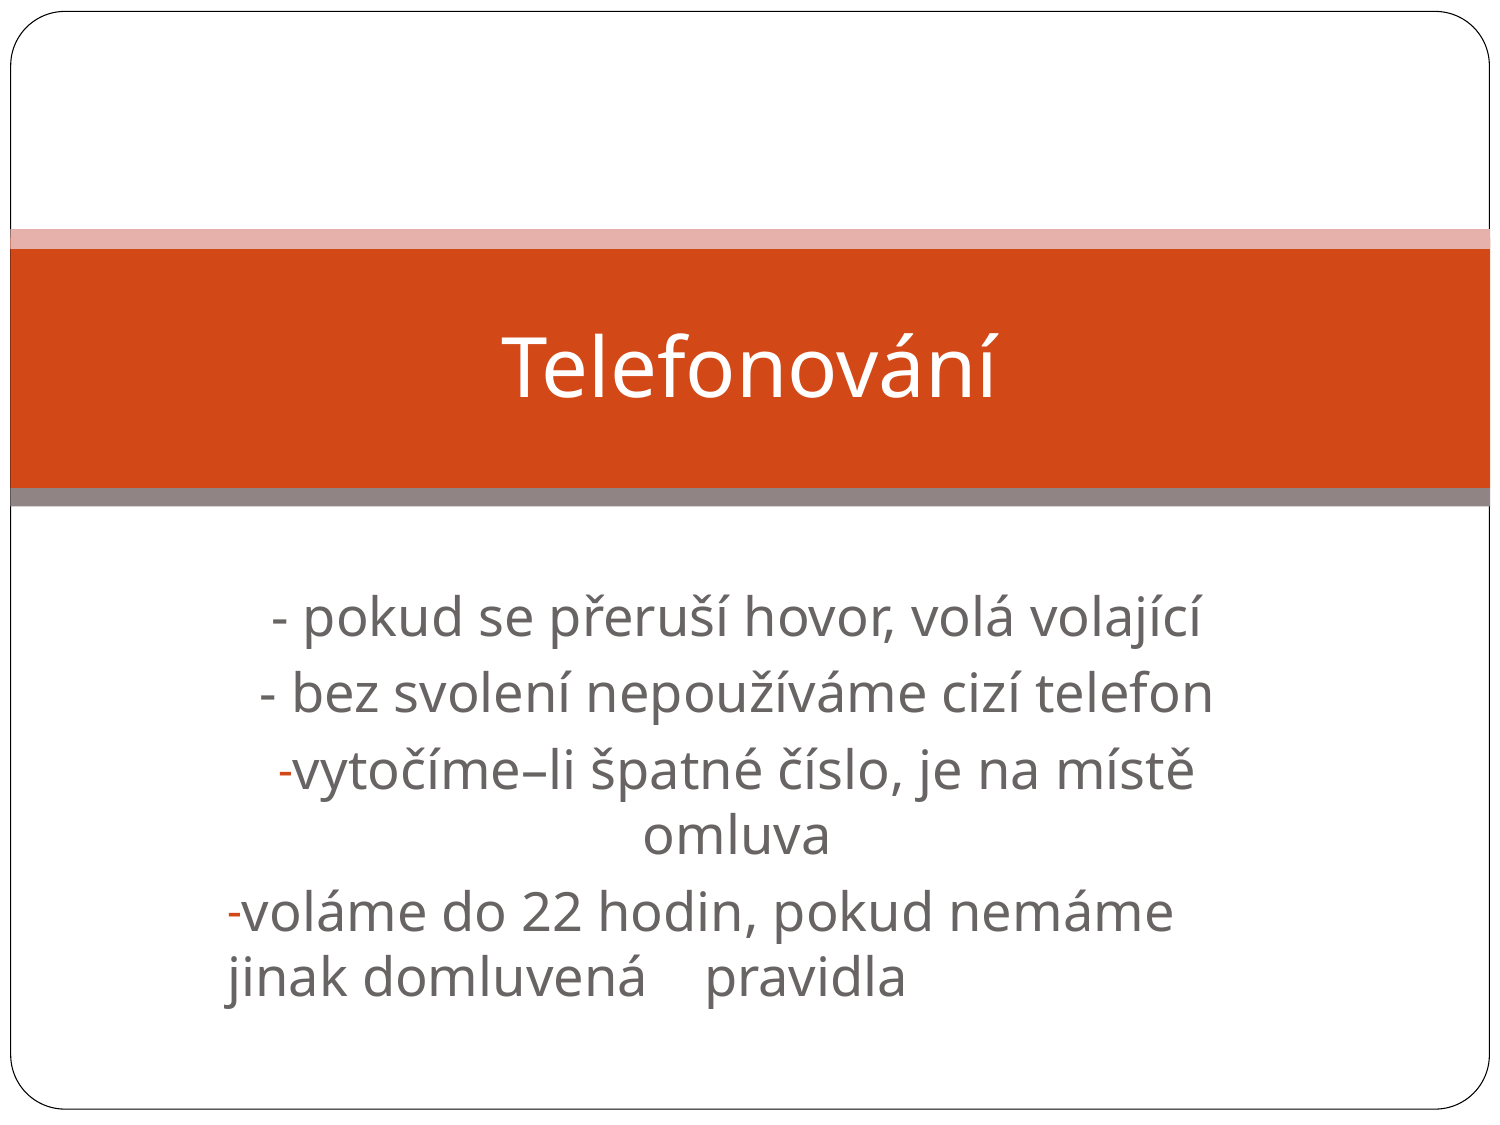

# Telefonování
- pokud se přeruší hovor, volá volající
- bez svolení nepoužíváme cizí telefon
vytočíme–li špatné číslo, je na místě omluva
voláme do 22 hodin, pokud nemáme jinak domluvená pravidla